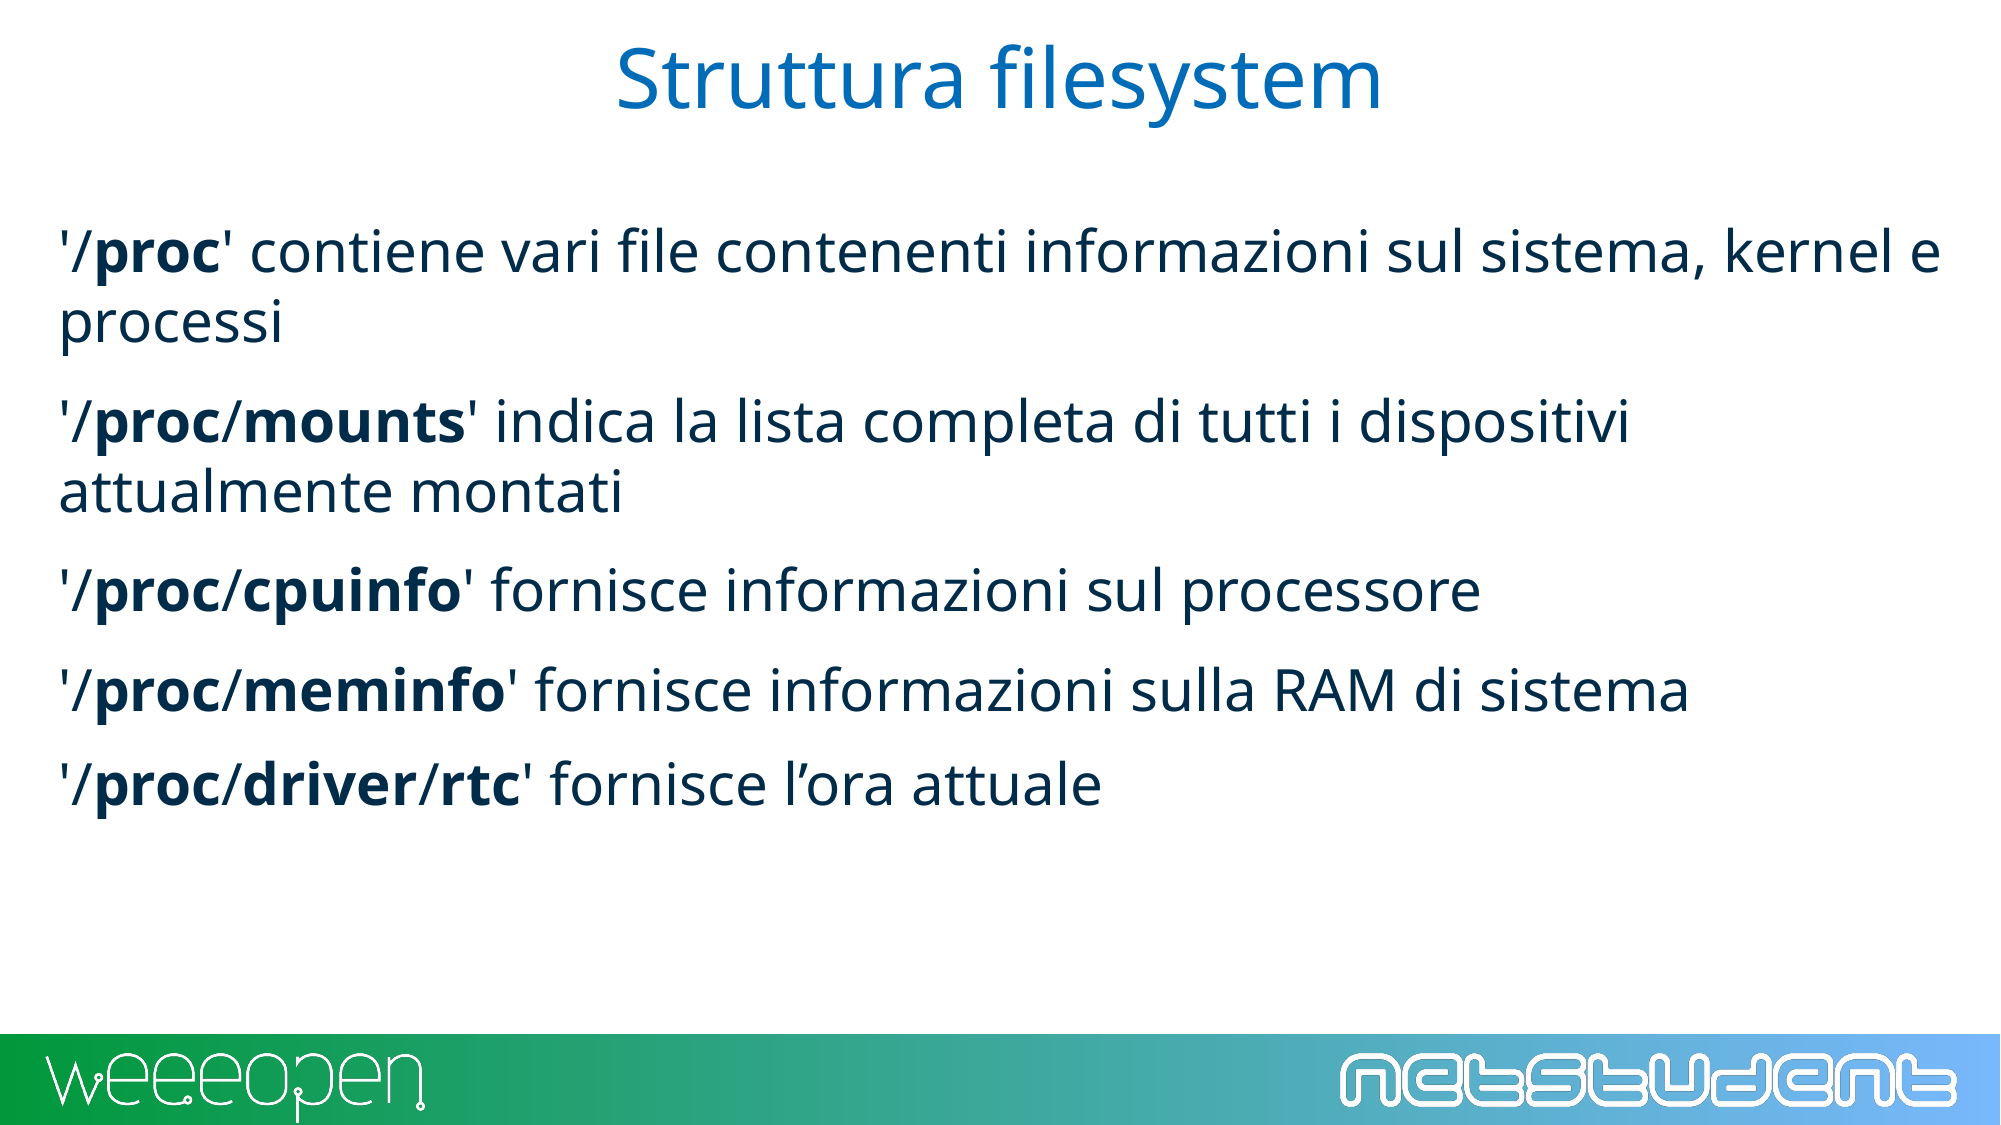

# Struttura filesystem
'/proc' contiene vari file contenenti informazioni sul sistema, kernel e processi
'/proc/mounts' indica la lista completa di tutti i dispositivi attualmente montati
'/proc/cpuinfo' fornisce informazioni sul processore
'/proc/meminfo' fornisce informazioni sulla RAM di sistema
'/proc/driver/rtc' fornisce l’ora attuale